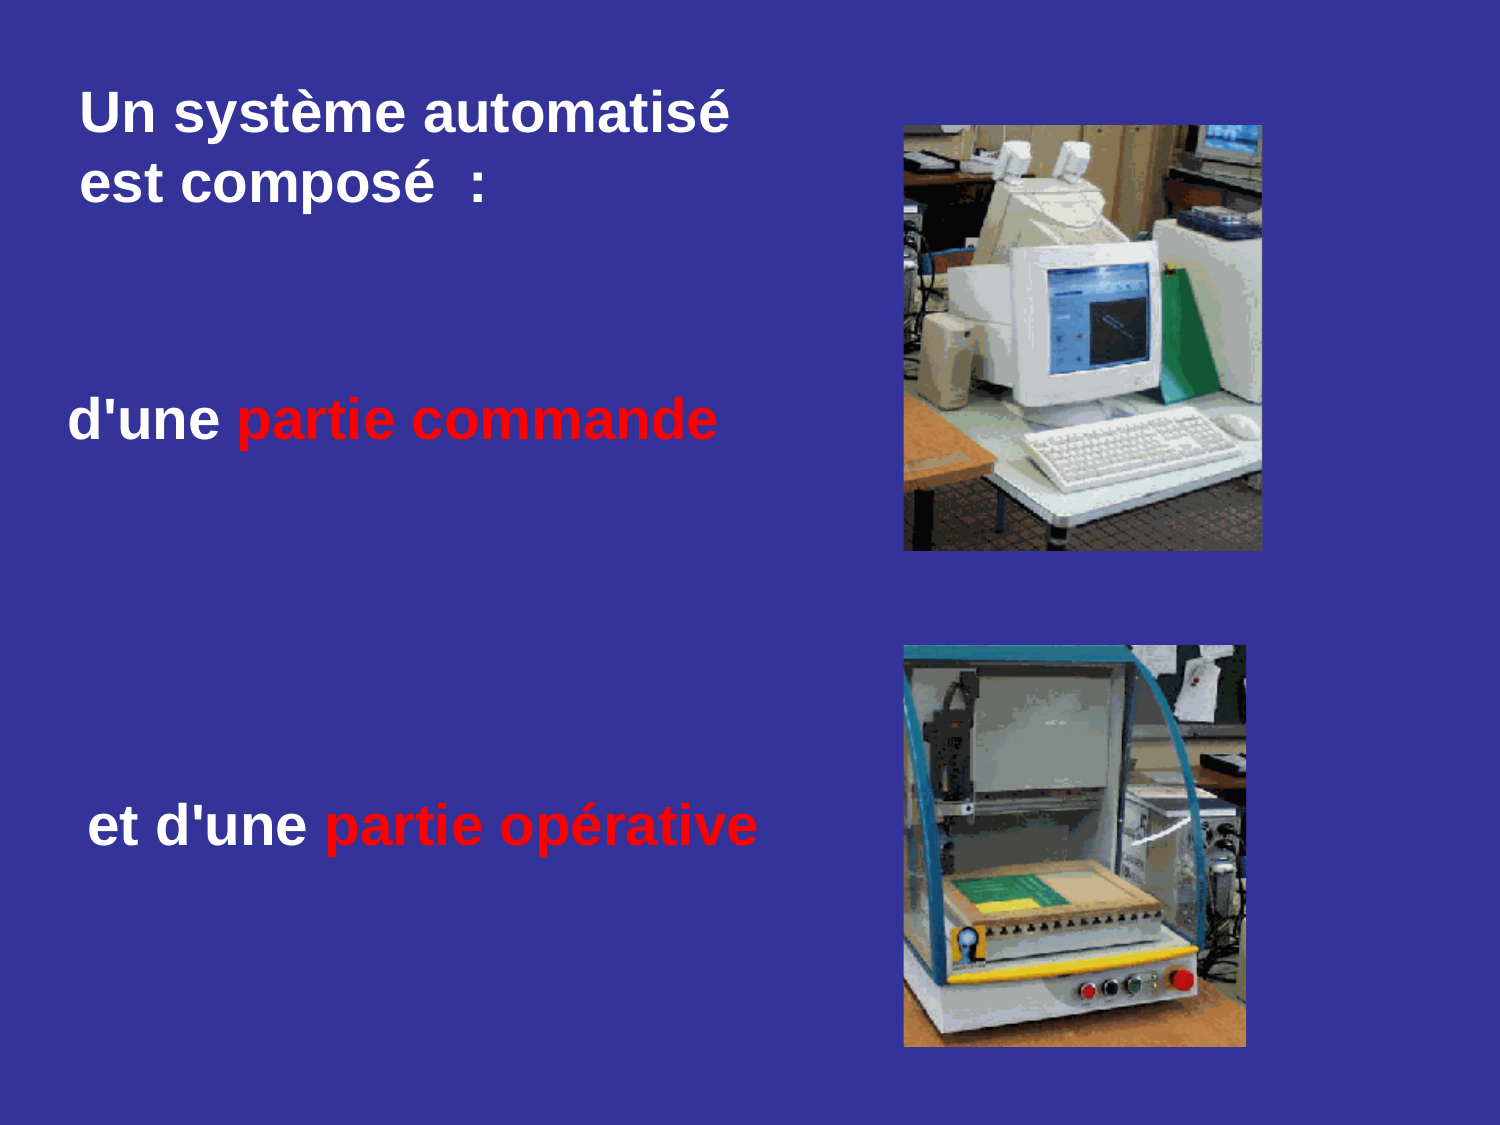

Un système automatisé est composé :
d'une partie commande
et d'une partie opérative